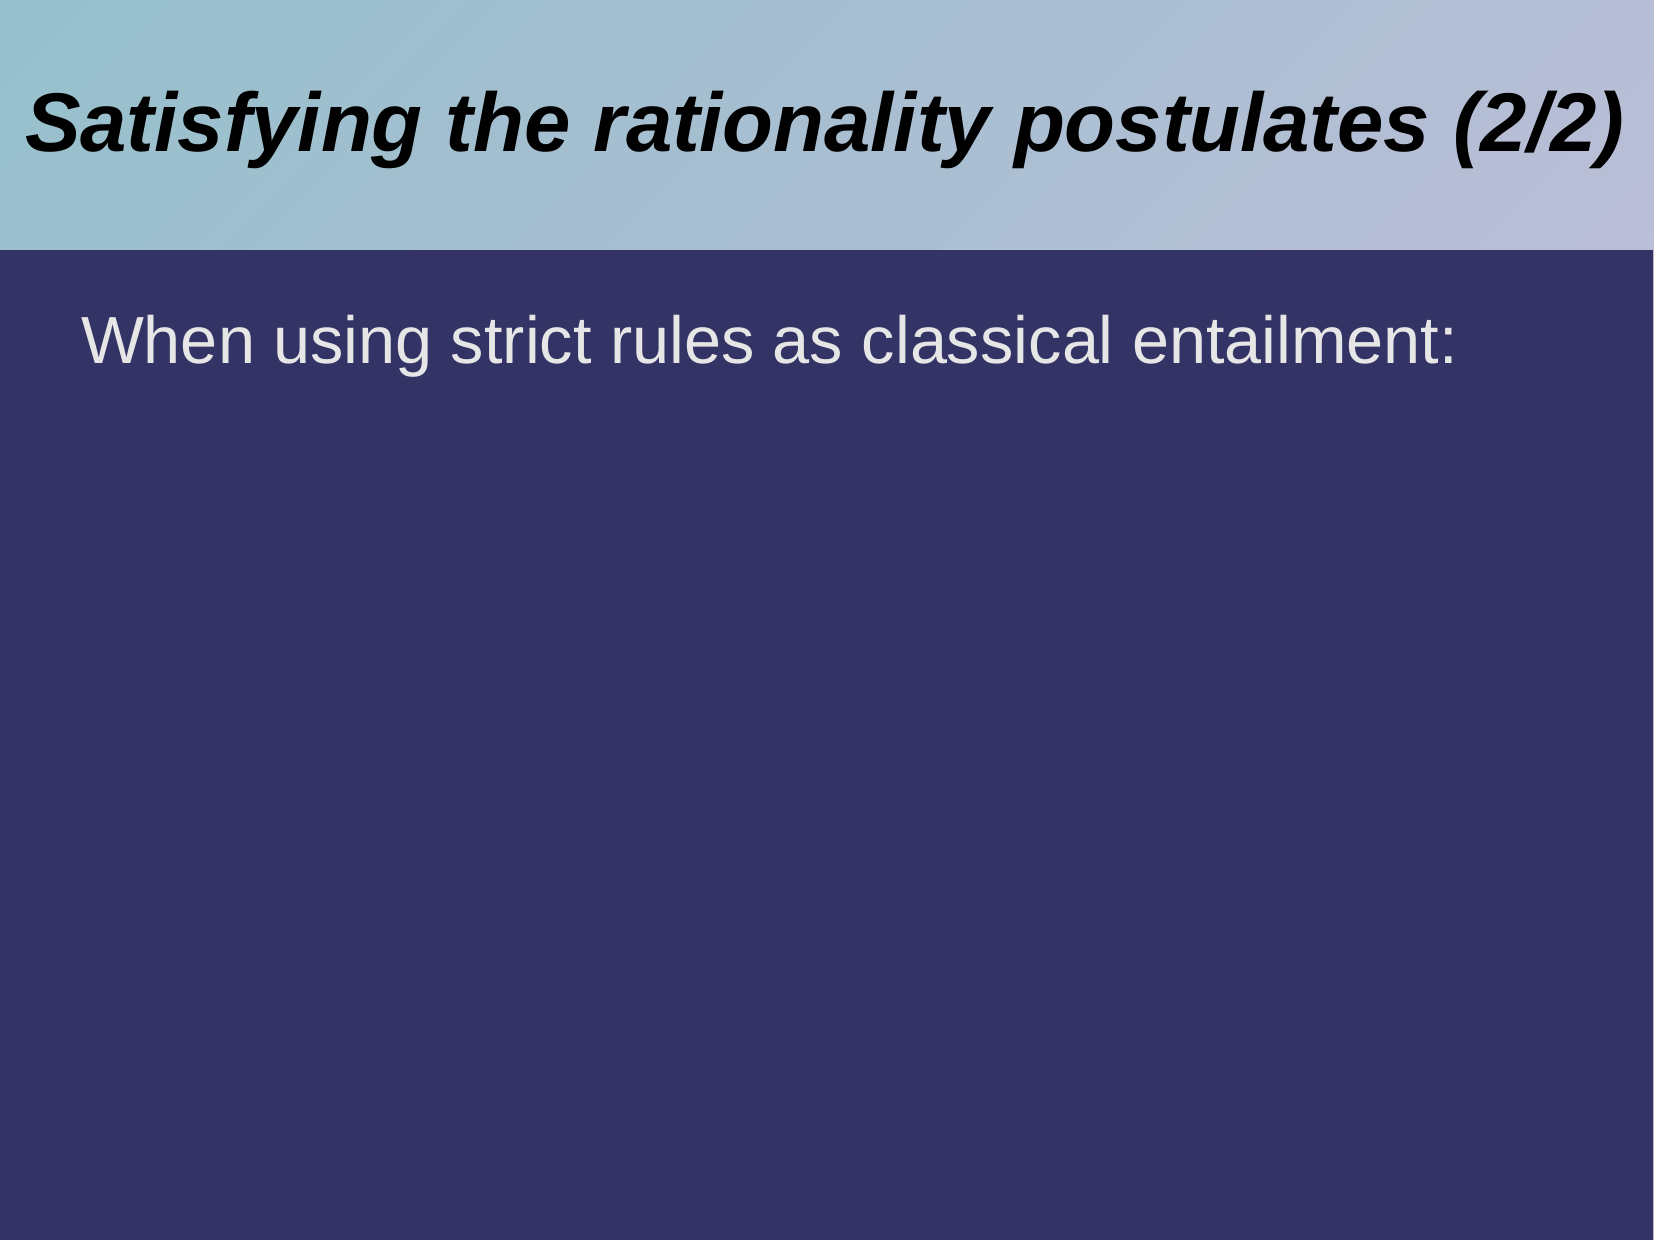

# Satisfying the rationality postulates (2/2)
When using strict rules as classical entailment: